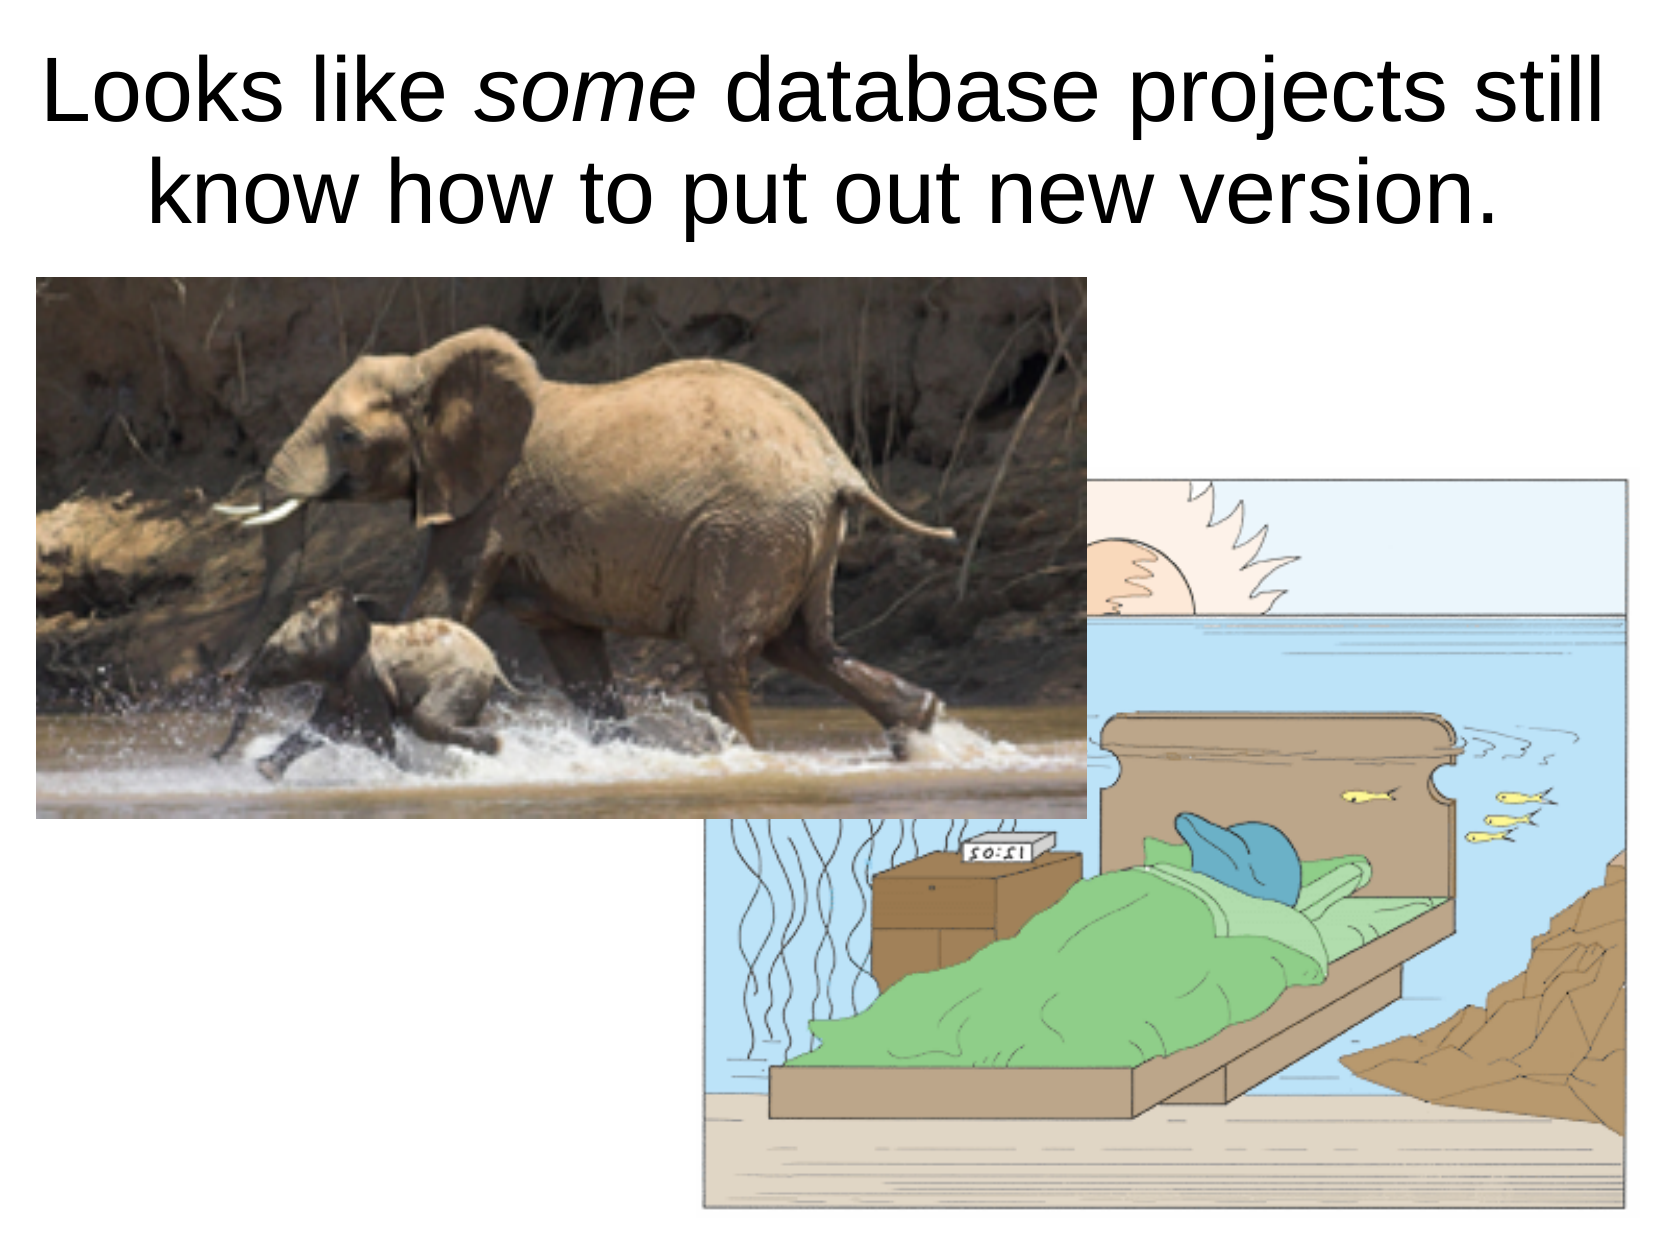

# Looks like some database projects still know how to put out new version.